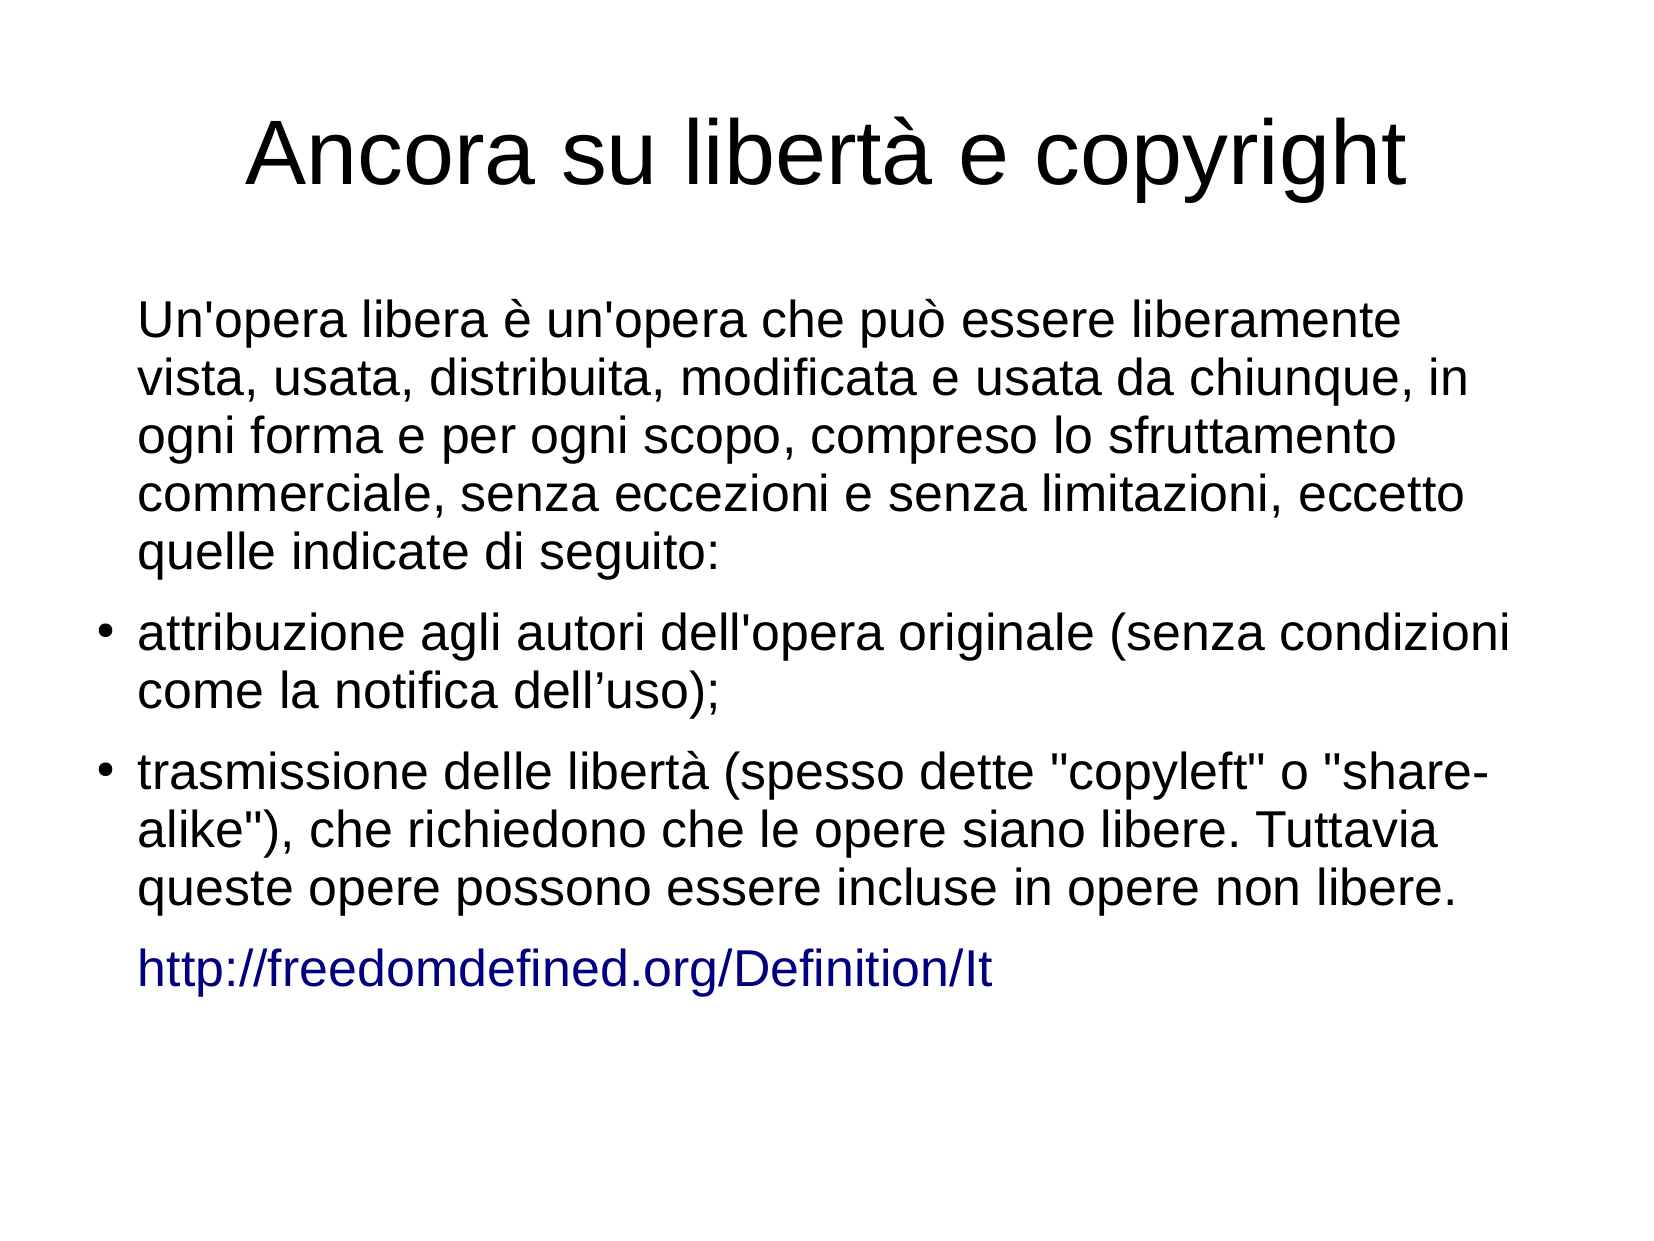

# Ancora su libertà e copyright
Un'opera libera è un'opera che può essere liberamente vista, usata, distribuita, modificata e usata da chiunque, in ogni forma e per ogni scopo, compreso lo sfruttamento commerciale, senza eccezioni e senza limitazioni, eccetto quelle indicate di seguito:
attribuzione agli autori dell'opera originale (senza condizioni come la notifica dell’uso);
trasmissione delle libertà (spesso dette "copyleft" o "share-alike"), che richiedono che le opere siano libere. Tuttavia queste opere possono essere incluse in opere non libere.
http://freedomdefined.org/Definition/It